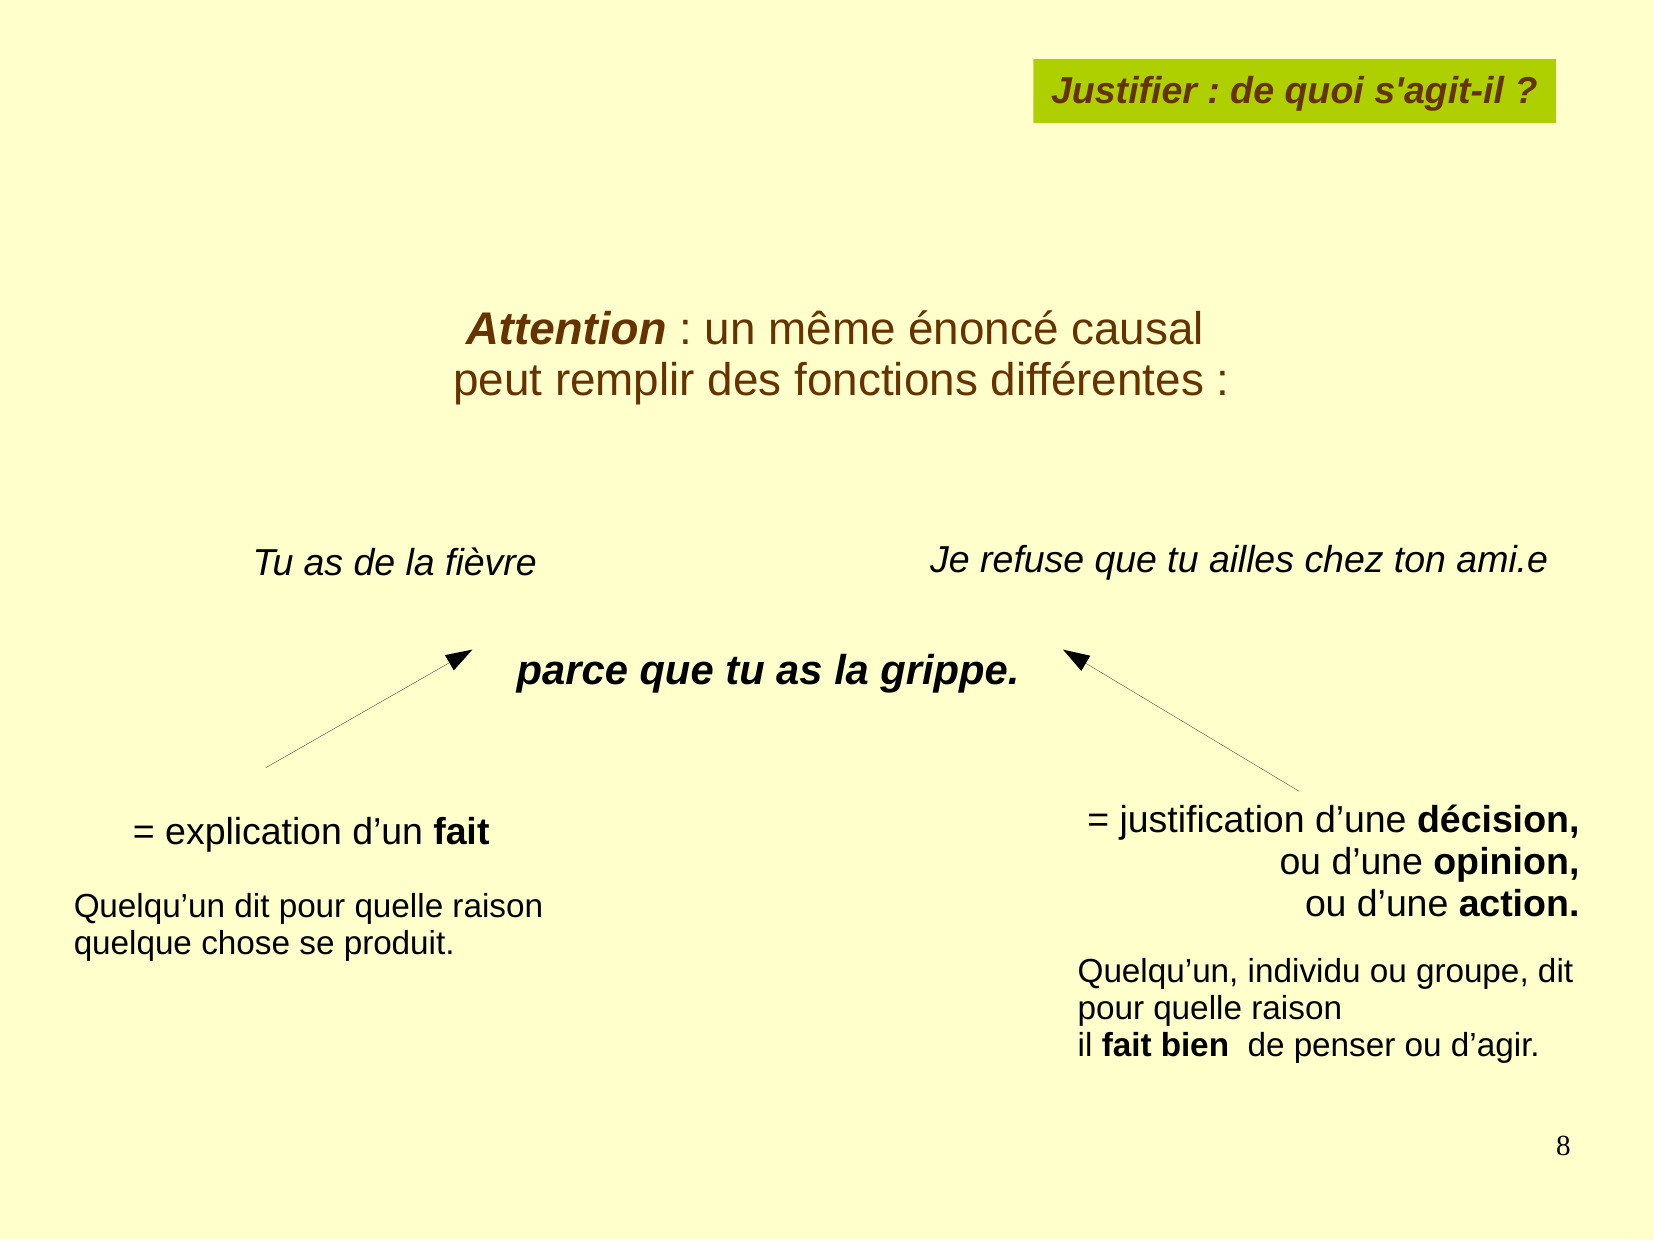

Justifier : de quoi s'agit-il ?
Attention : un même énoncé causal
peut remplir des fonctions différentes :
Je refuse que tu ailles chez ton ami.e
Tu as de la fièvre
parce que tu as la grippe.
= justification d’une décision,
ou d’une opinion,
ou d’une action.
= explication d’un fait
Quelqu’un dit pour quelle raison quelque chose se produit.
Quelqu’un, individu ou groupe, dit
pour quelle raison
il fait bien de penser ou d’agir.
8